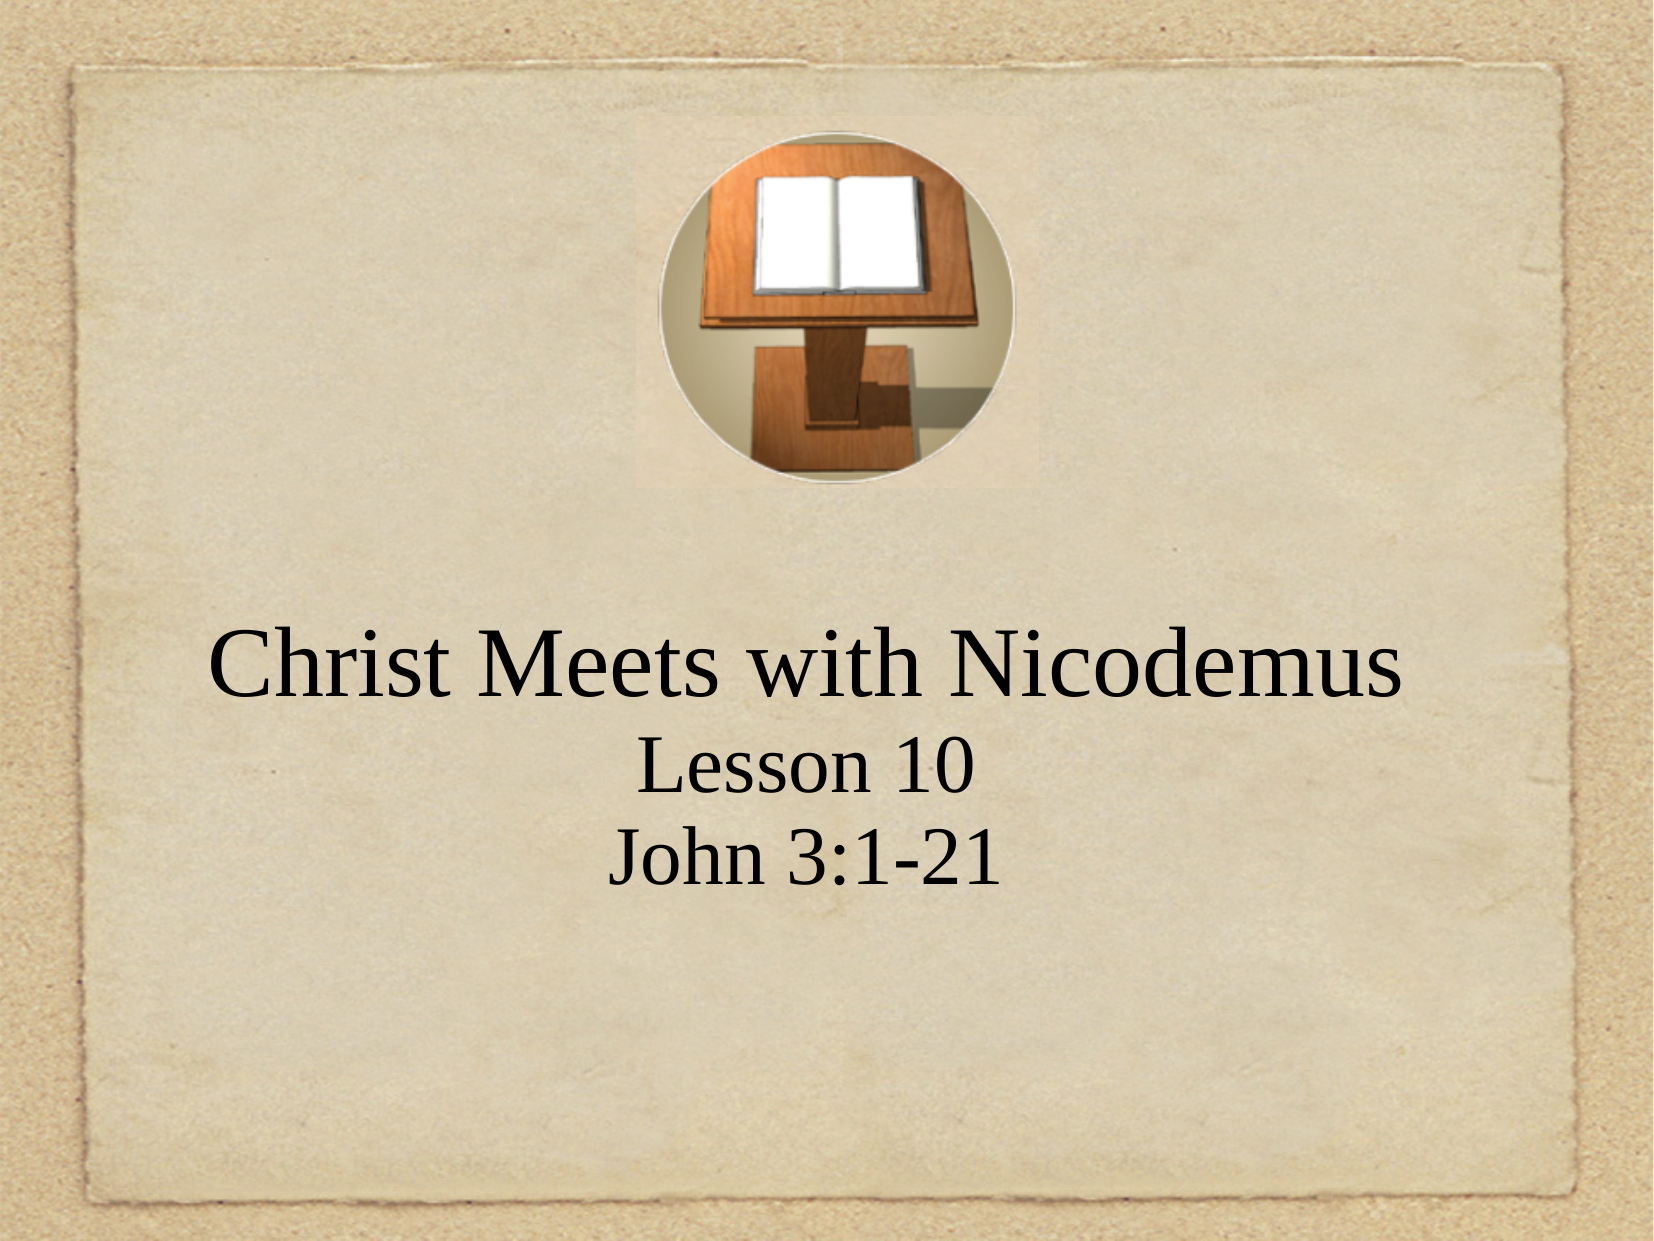

#
Christ Meets with Nicodemus
Lesson 10
John 3:1-21